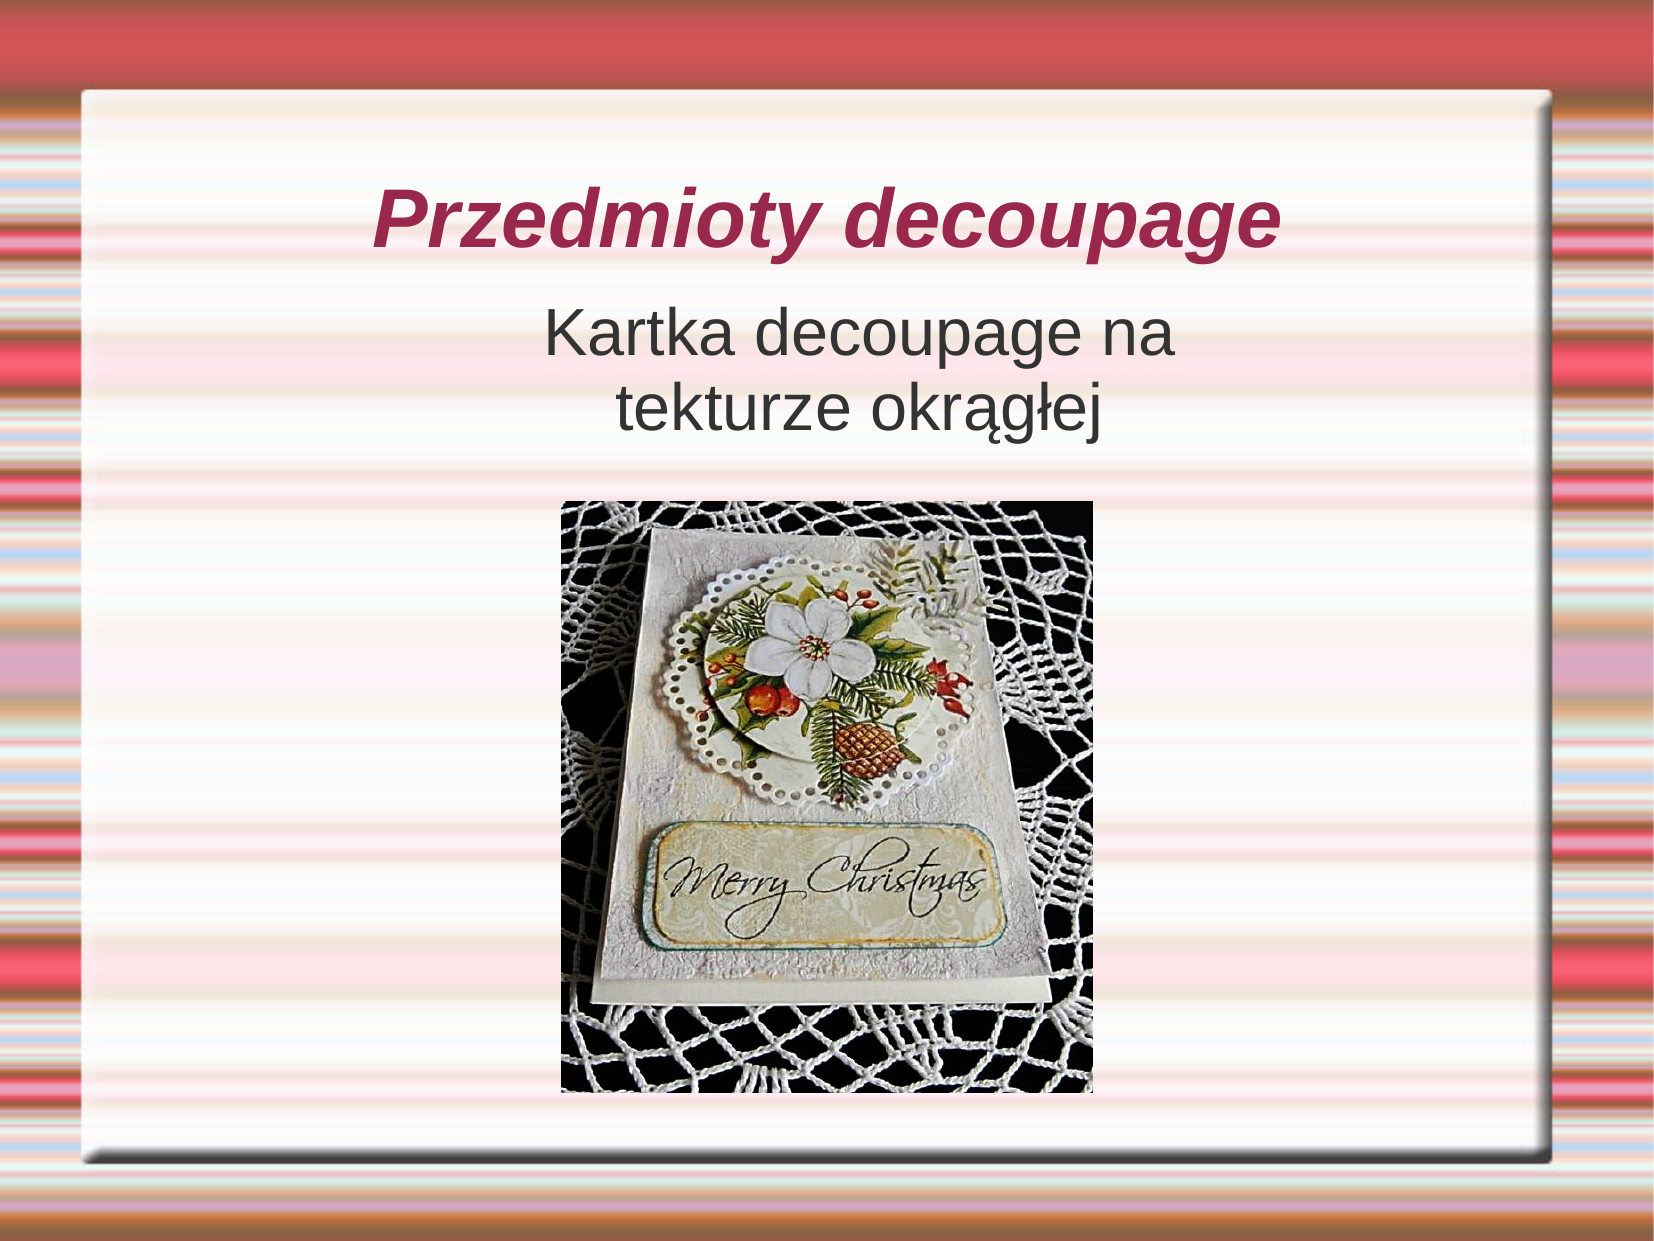

# Przedmioty decoupage
Kartka decoupage na tekturze okrągłej